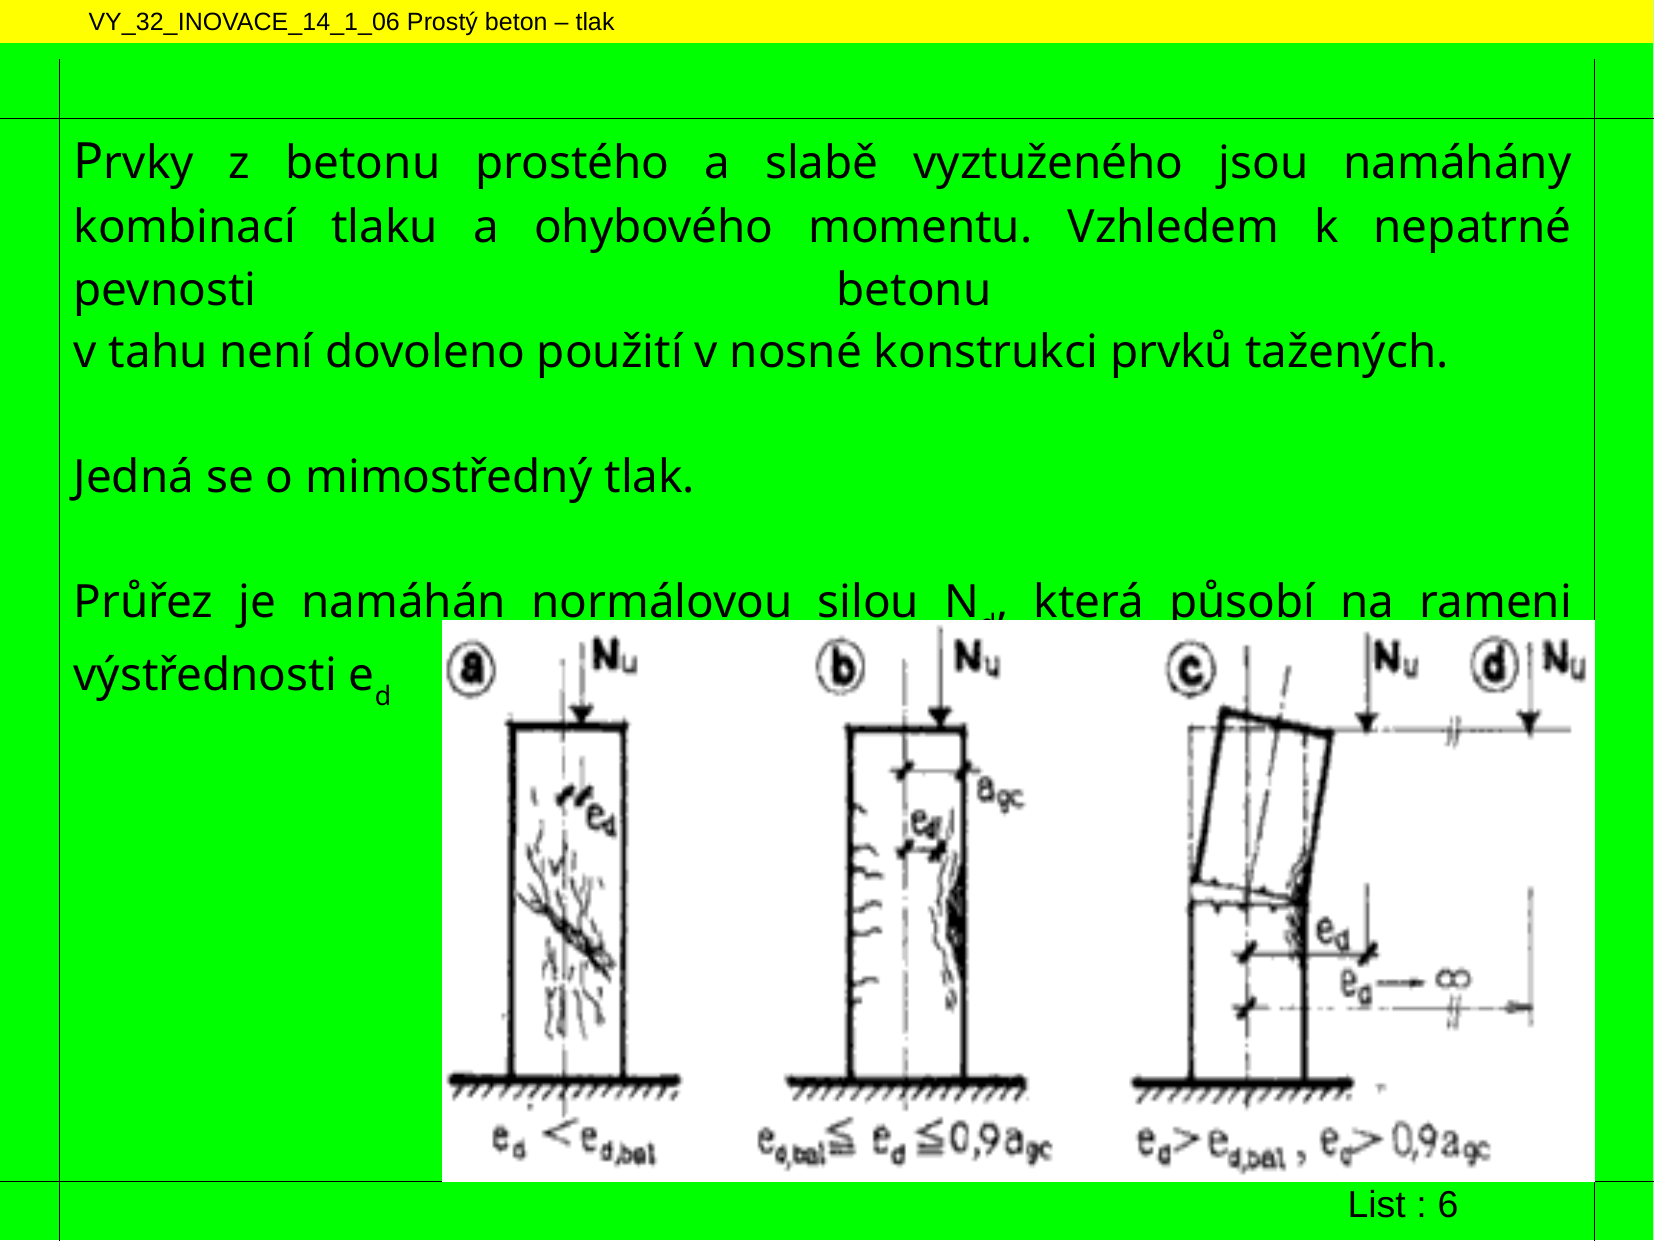

VY_32_INOVACE_14_1_06 Prostý beton – tlak
Prvky z betonu prostého a slabě vyztuženého jsou namáhány kombinací tlaku a ohybového momentu. Vzhledem k nepatrné pevnosti betonu
v tahu není dovoleno použití v nosné konstrukci prvků tažených.
Jedná se o mimostředný tlak.
Průřez je namáhán normálovou silou Nd, která působí na rameni výstřednosti ed
List :